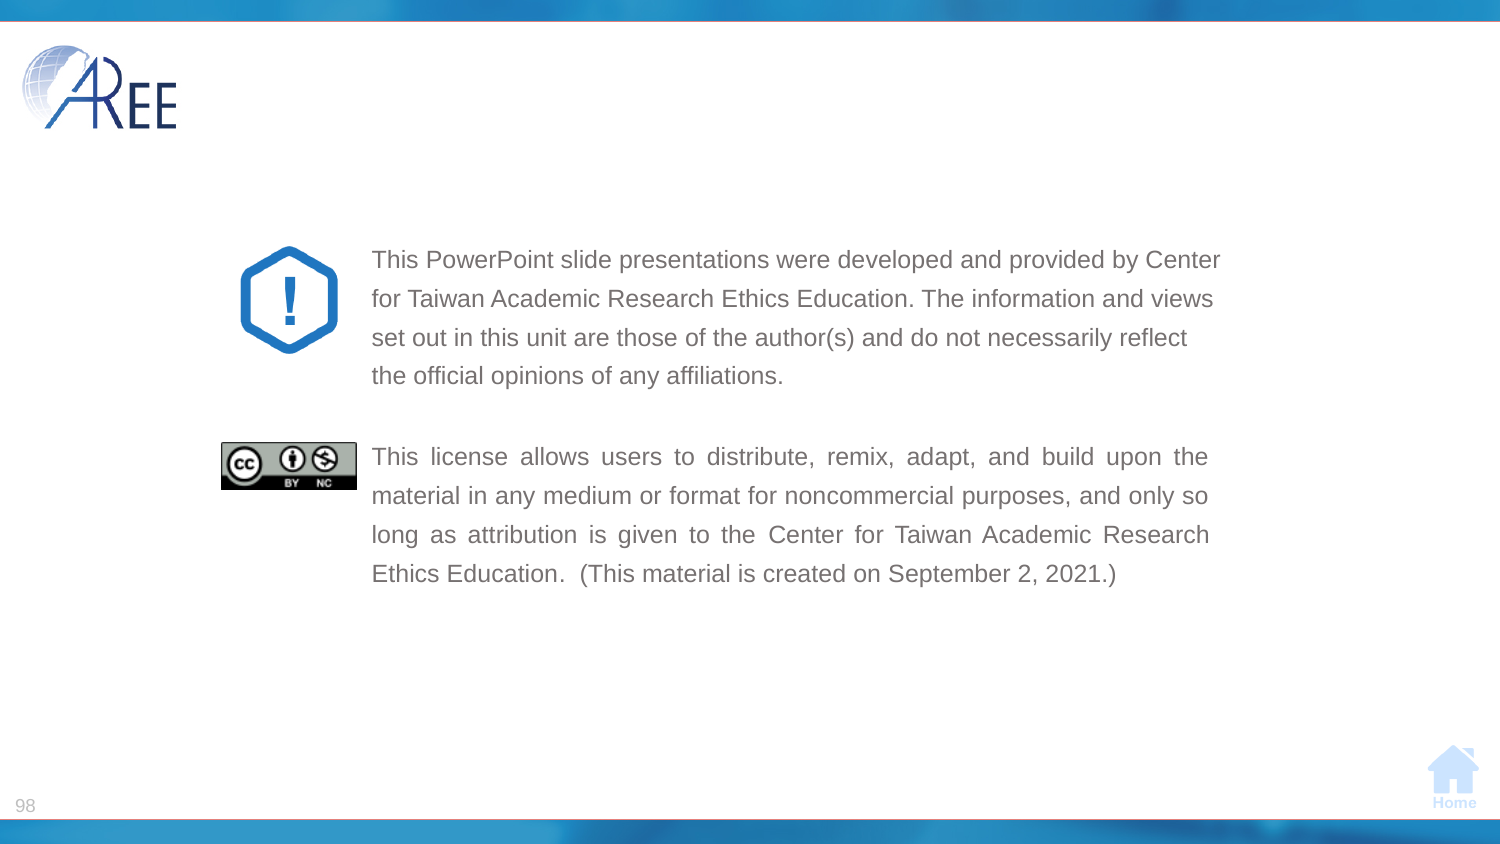

# This PowerPoint slide presentations were developed and provided by Center for Taiwan Academic Research Ethics Education. The information and views set out in this unit are those of the author(s) and do not necessarily reflect the official opinions of any affiliations.
This license allows users to distribute, remix, adapt, and build upon the material in any medium or format for noncommercial purposes, and only so long as attribution is given to the Center for Taiwan Academic Research Ethics Education.  (This material is created on September 2, 2021.)